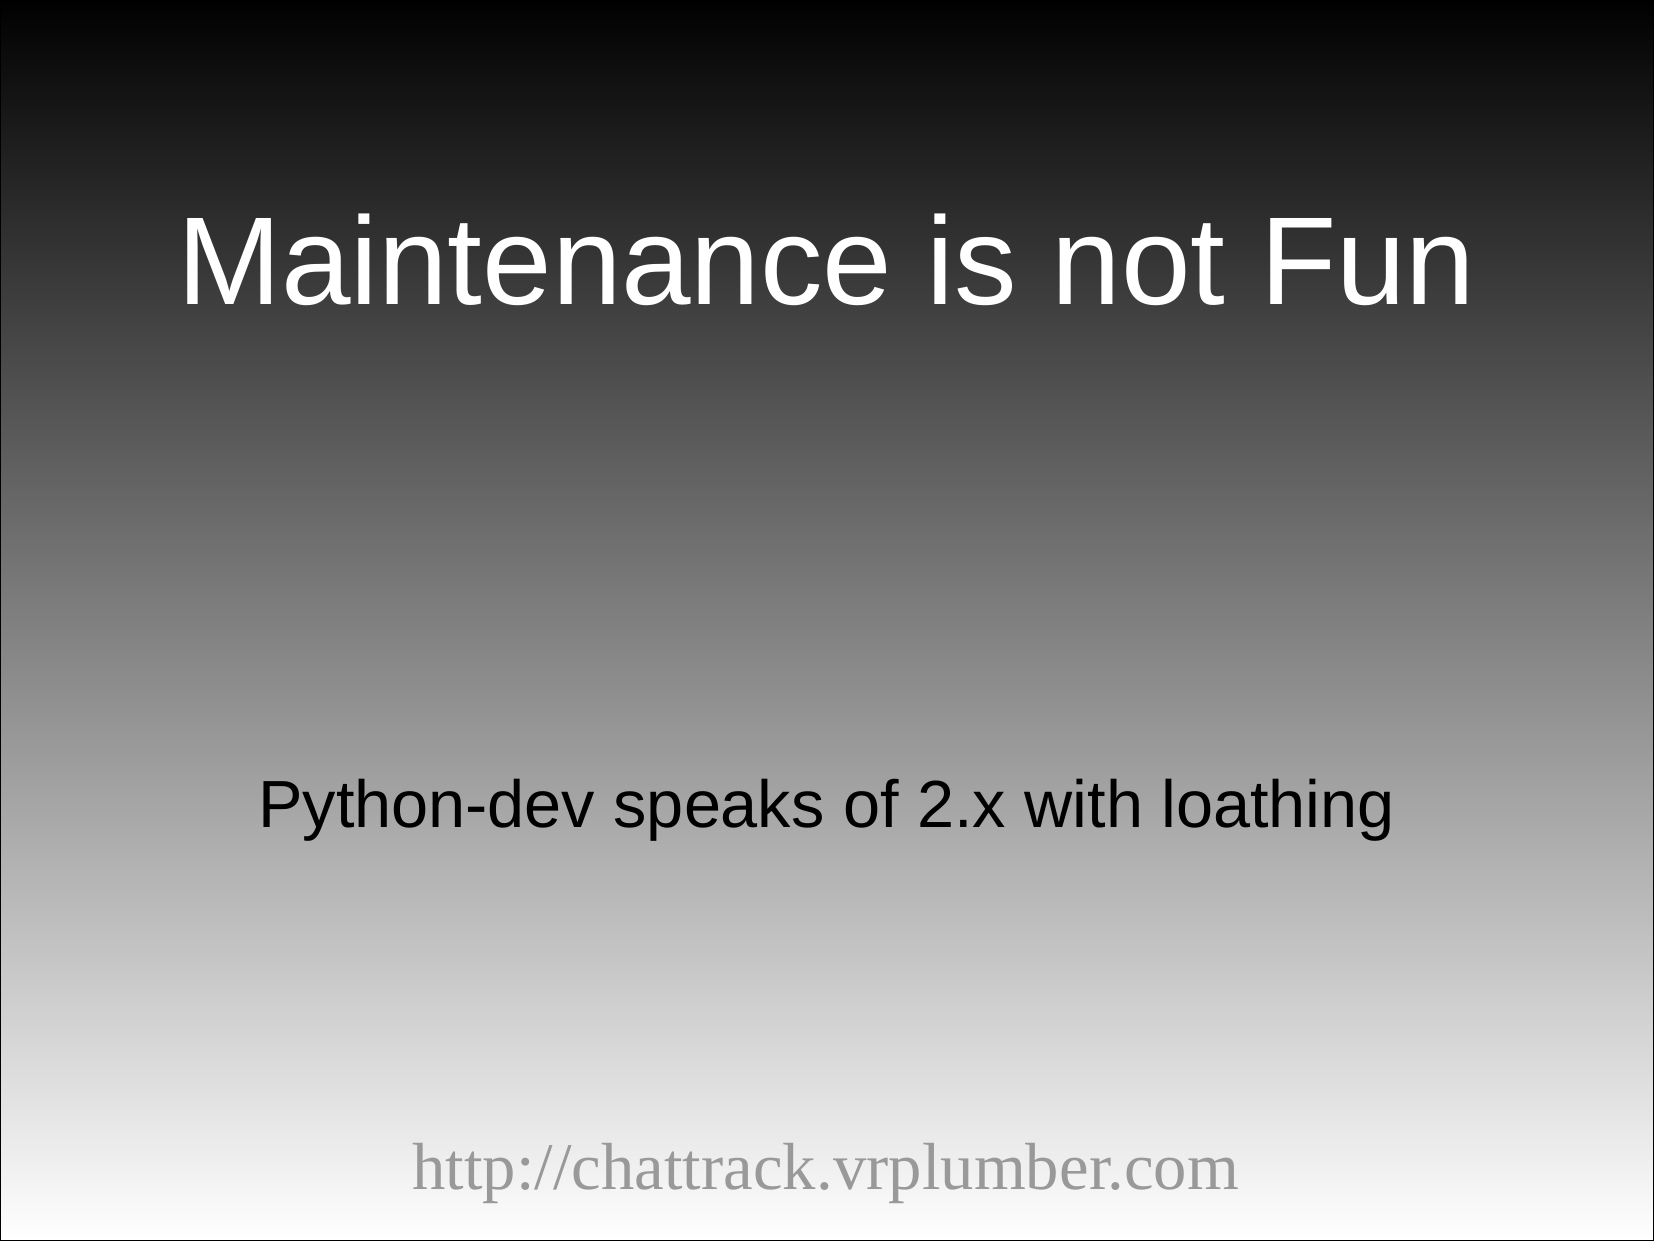

# Maintenance is not Fun
Python-dev speaks of 2.x with loathing
http://chattrack.vrplumber.com
31